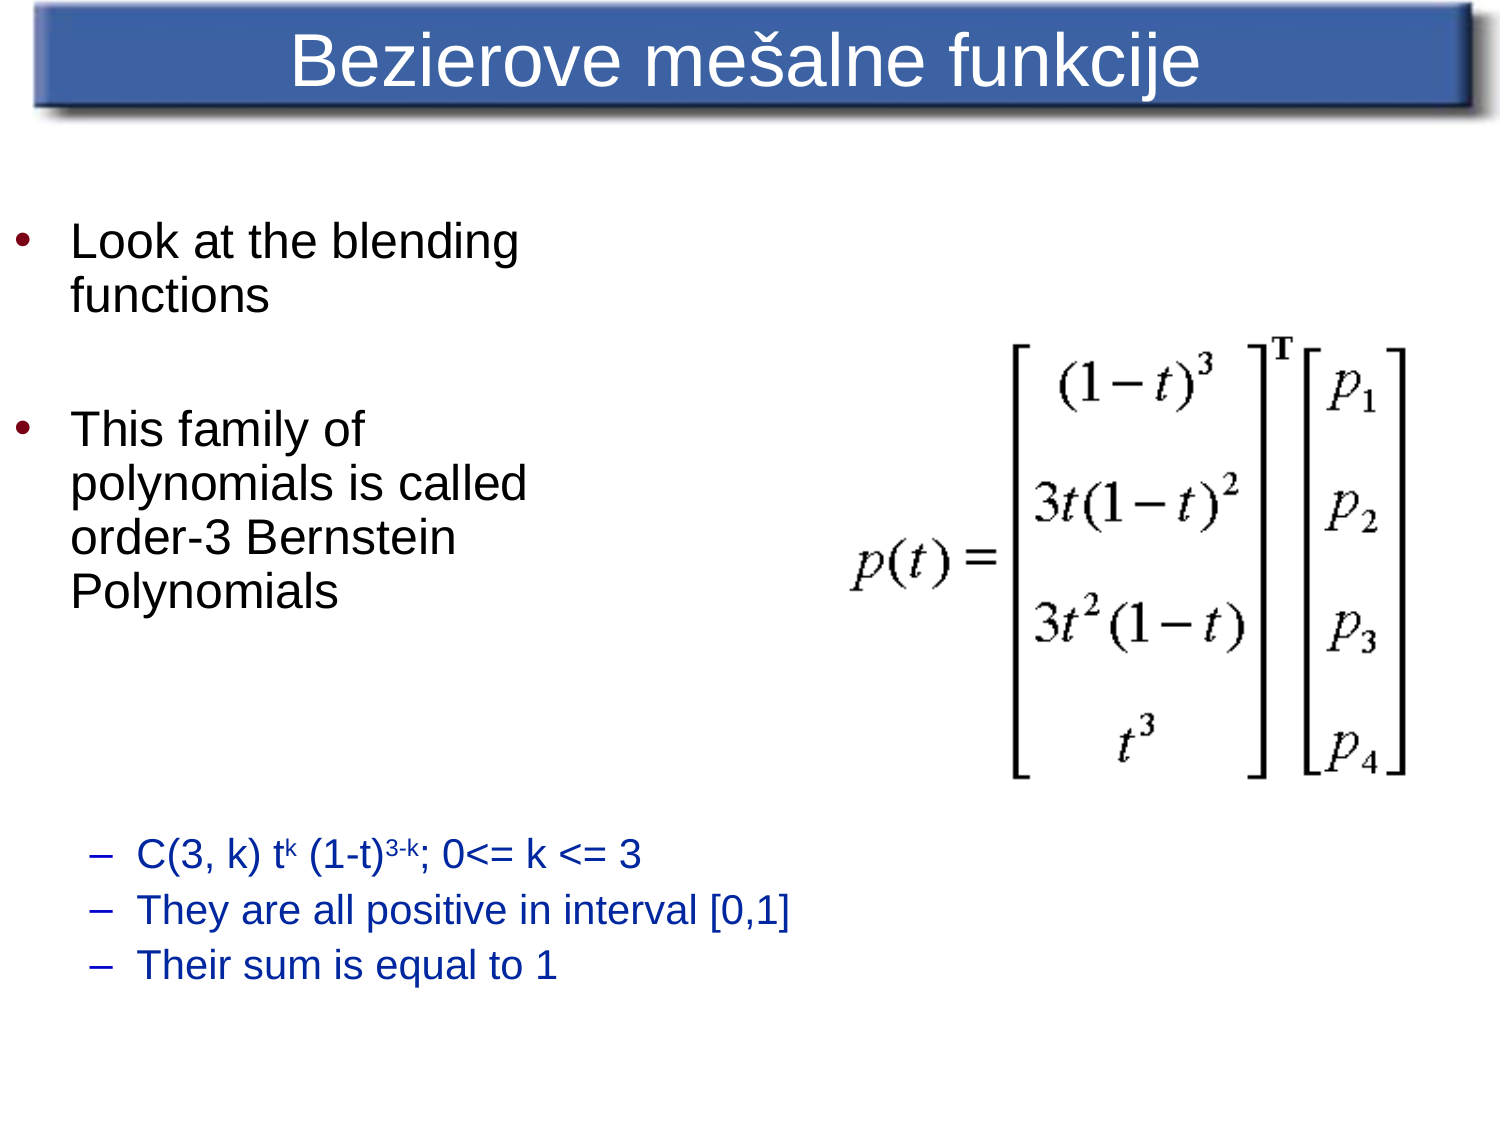

# Bezierove mešalne funkcije
Look at the blending
functions
This family of
polynomials is called
order-3 Bernstein
Polynomials
C(3, k) tk (1-t)3-k; 0<= k <= 3
They are all positive in interval [0,1]
Their sum is equal to 1